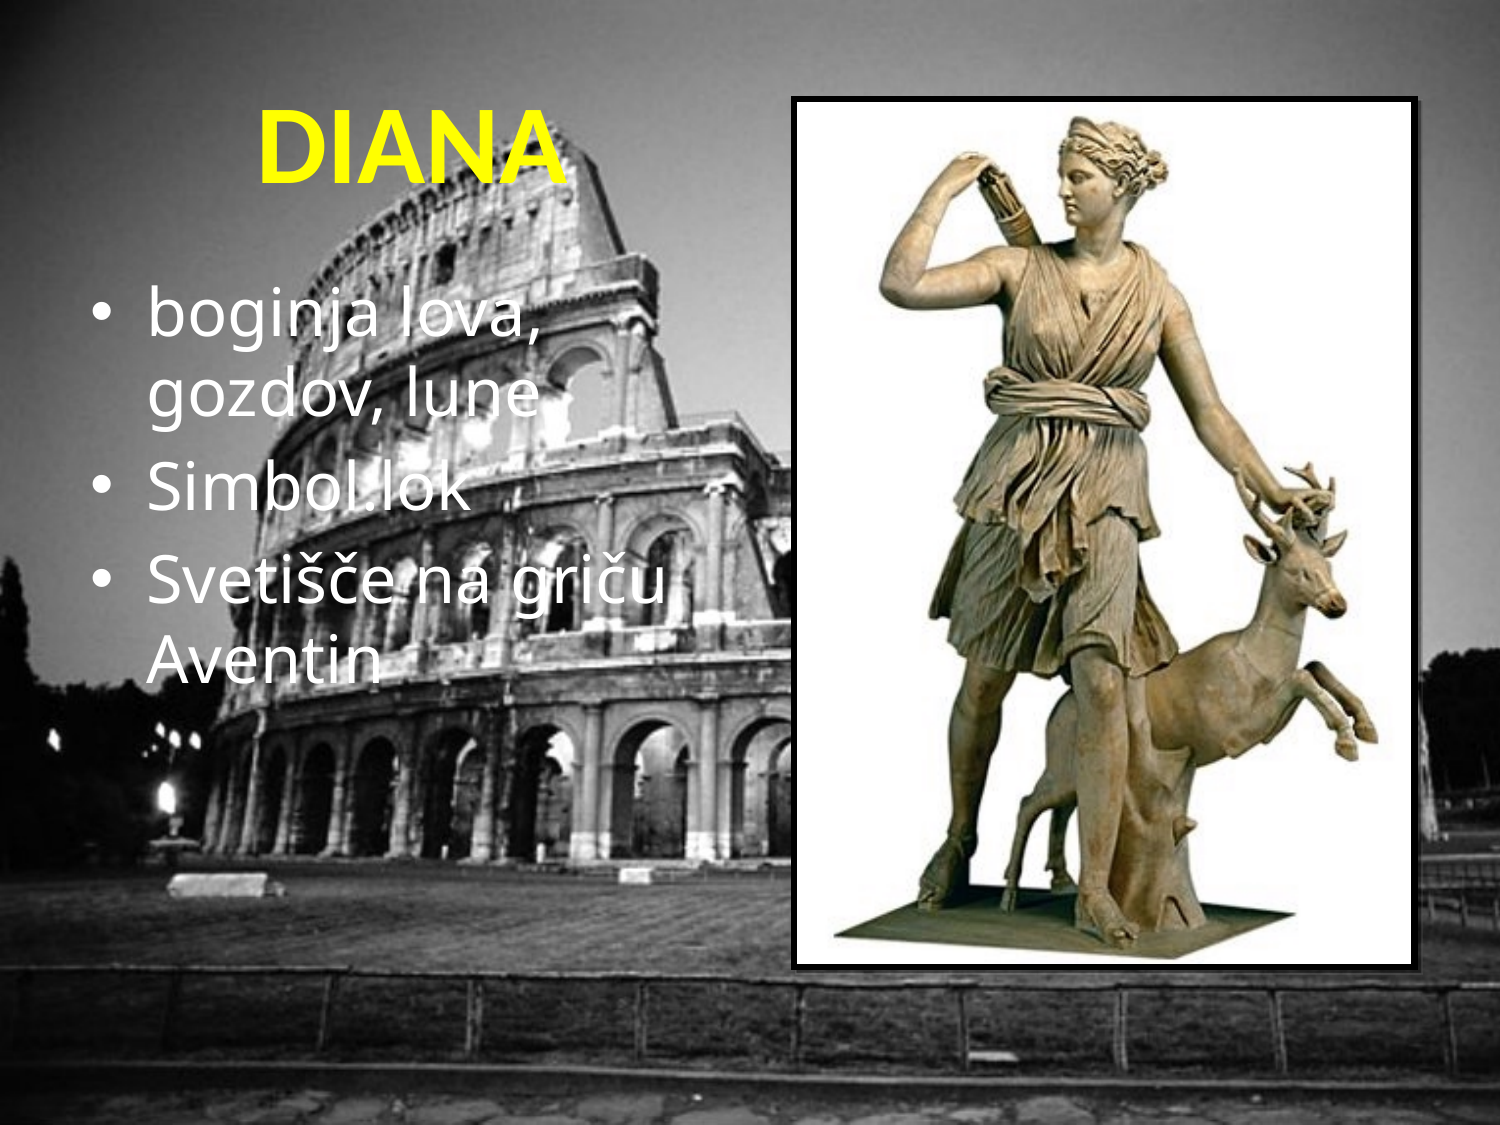

# DIANA
boginja lova, gozdov, lune.
Simbol:lok
Svetišče na griču Aventin